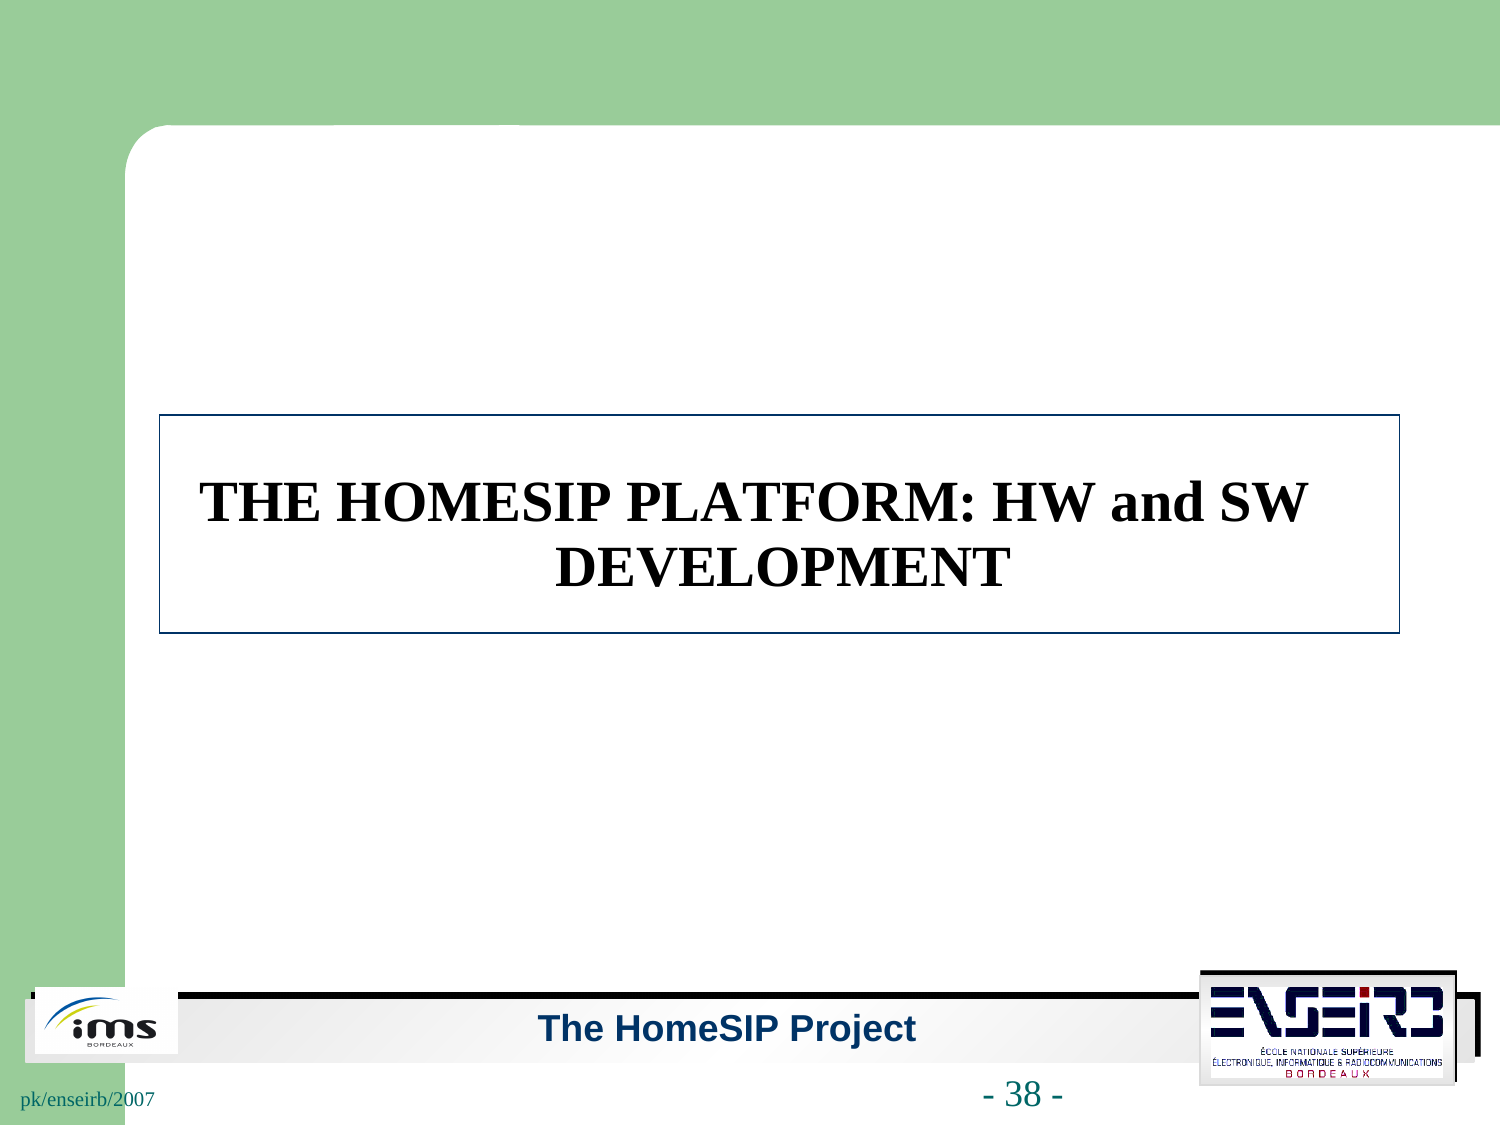

THE HOMESIP PLATFORM: HW and SW DEVELOPMENT